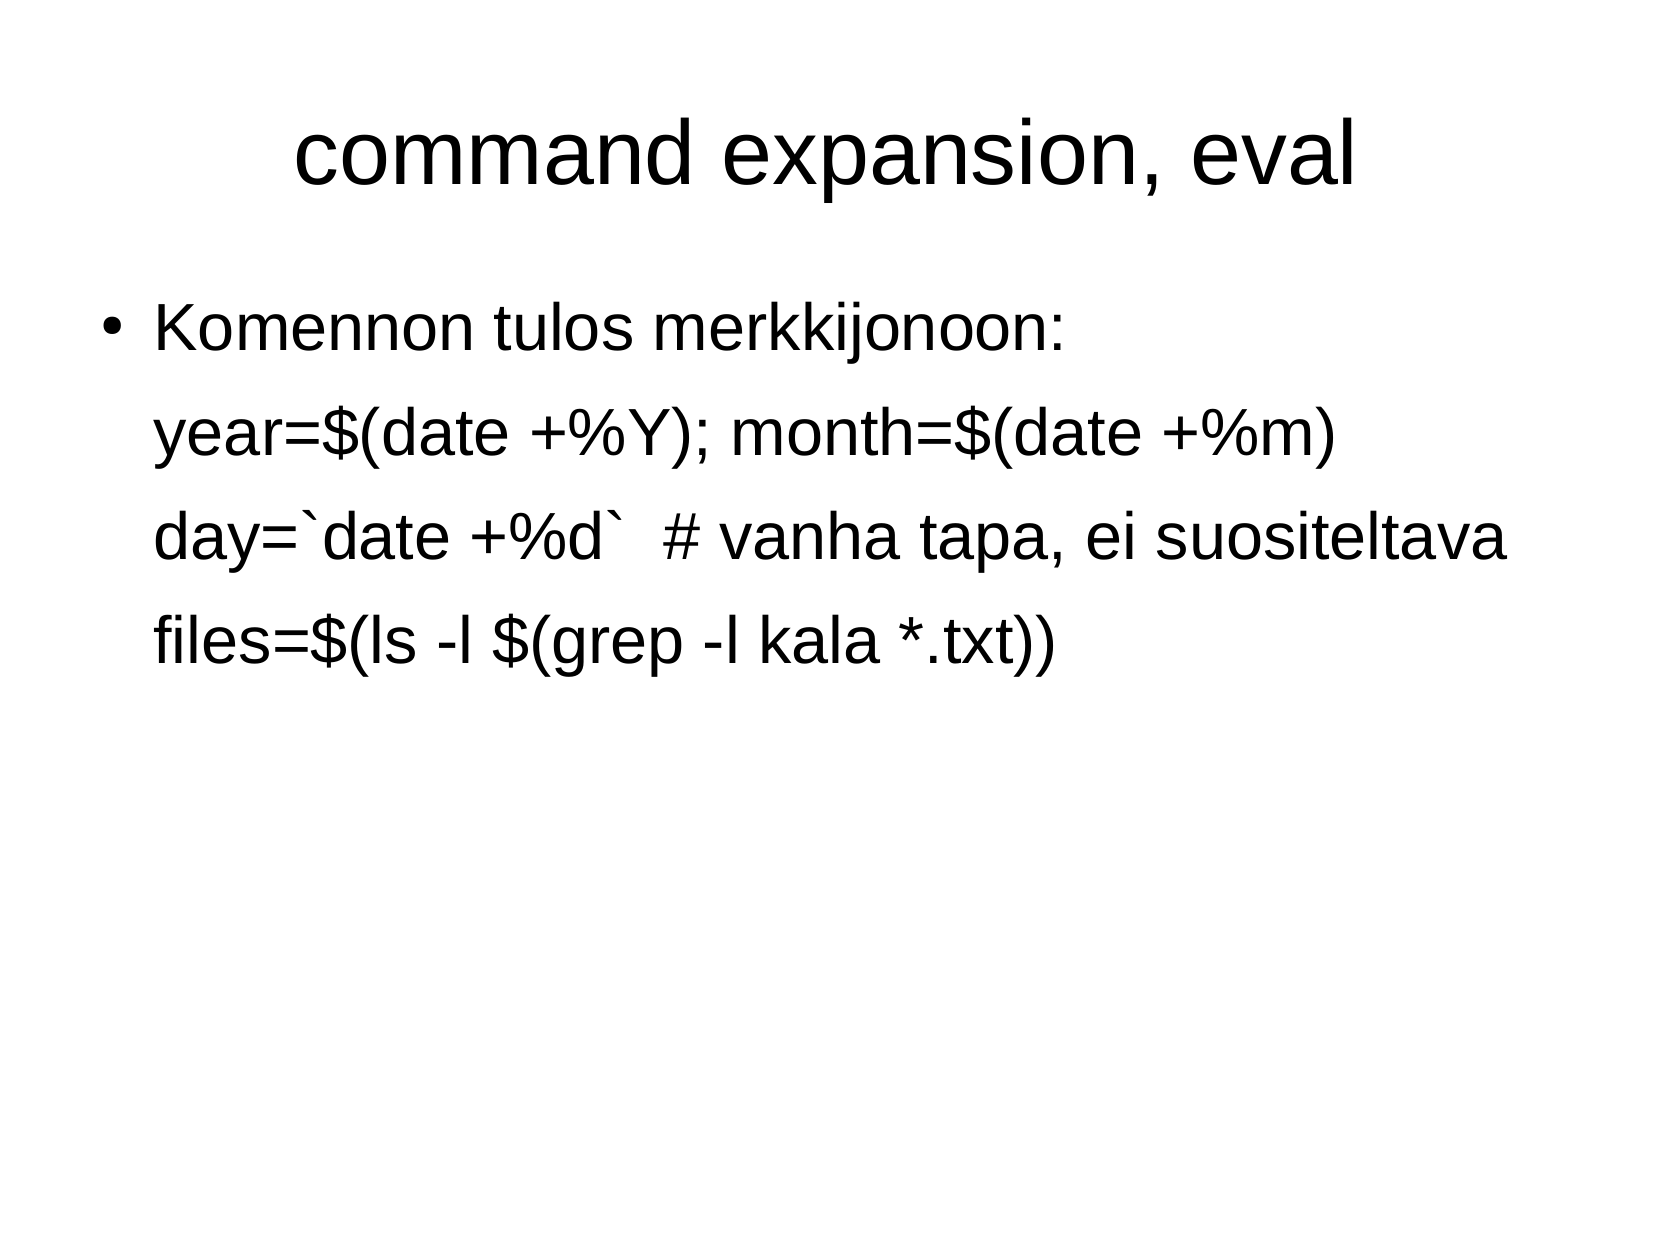

# command expansion, eval
Komennon tulos merkkijonoon:
year=$(date +%Y); month=$(date +%m)
day=`date +%d` # vanha tapa, ei suositeltava
files=$(ls -l $(grep -l kala *.txt))